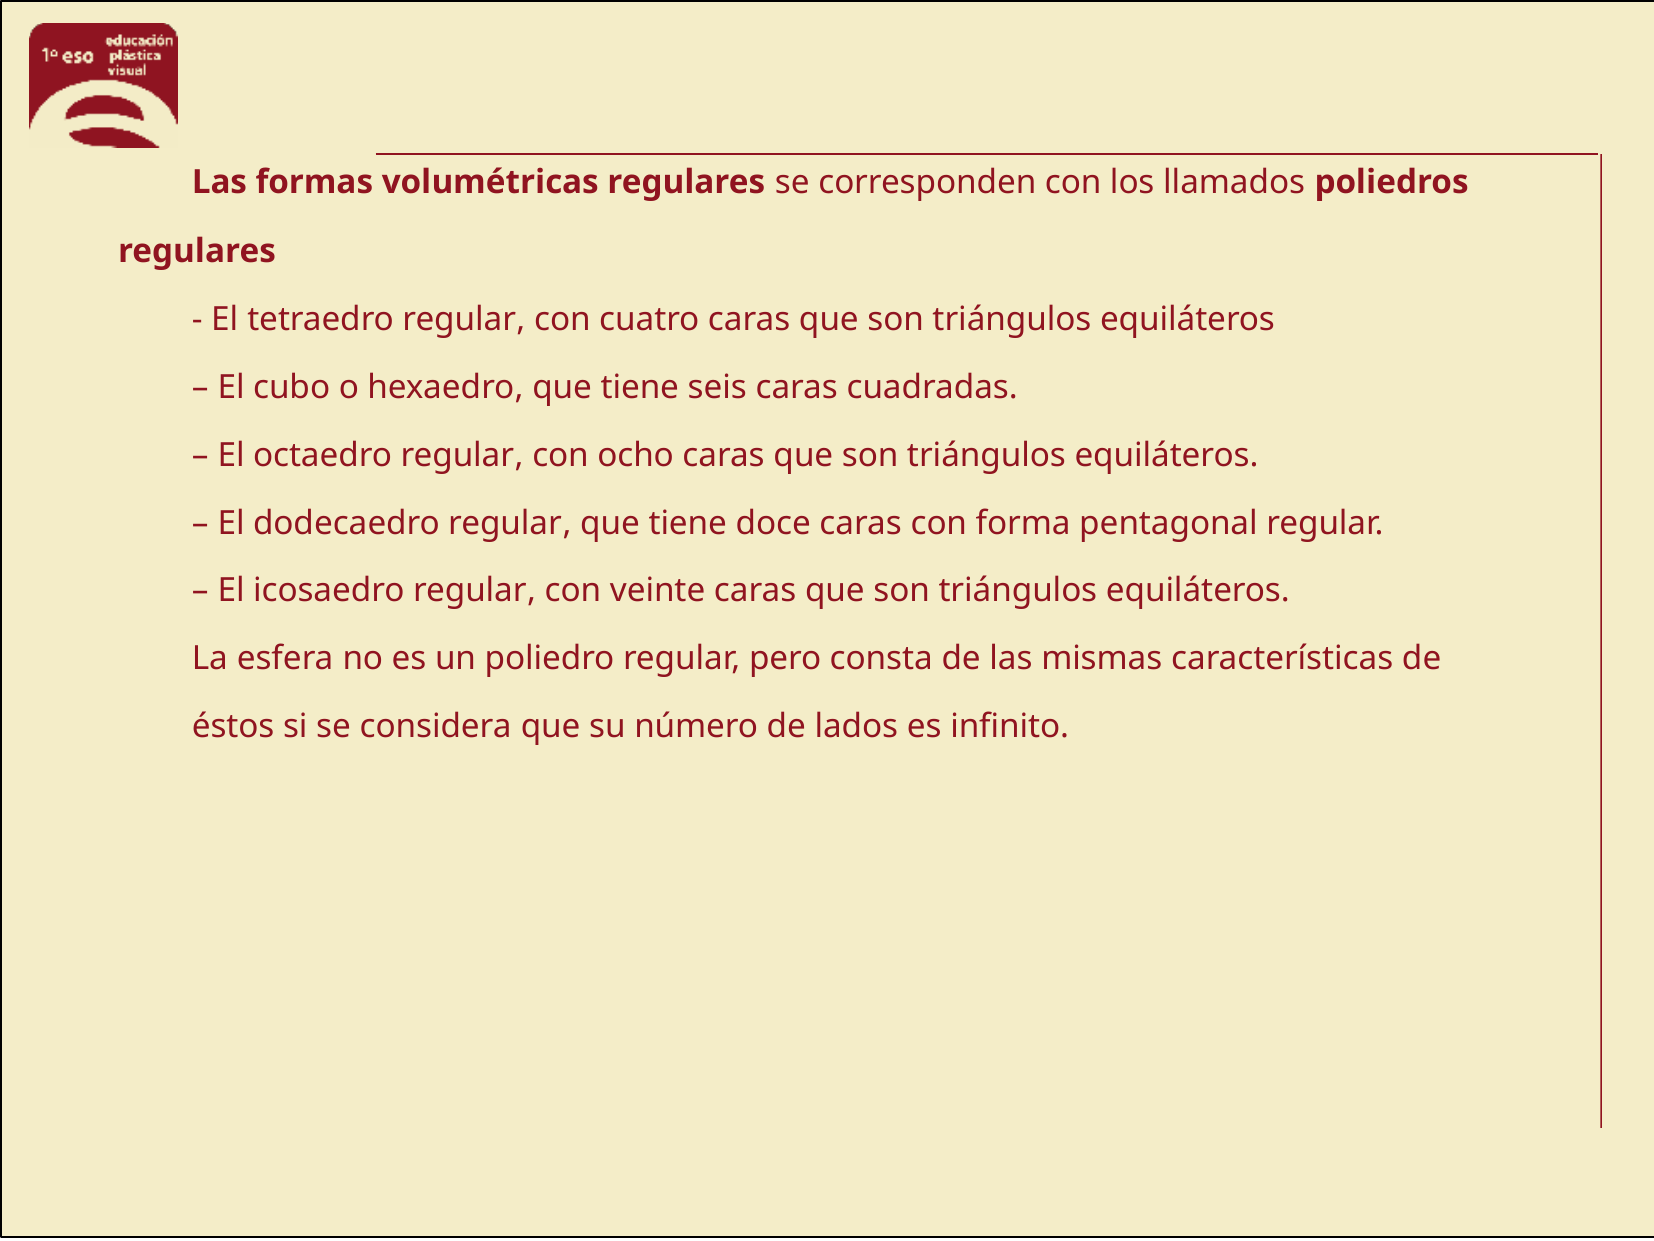

Las formas volumétricas regulares se corresponden con los llamados poliedros regulares
	- El tetraedro regular, con cuatro caras que son triángulos equiláteros
	– El cubo o hexaedro, que tiene seis caras cuadradas.
	– El octaedro regular, con ocho caras que son triángulos equiláteros.
	– El dodecaedro regular, que tiene doce caras con forma pentagonal regular.
	– El icosaedro regular, con veinte caras que son triángulos equiláteros.
	La esfera no es un poliedro regular, pero consta de las mismas características de 			éstos si se considera que su número de lados es infinito.
#